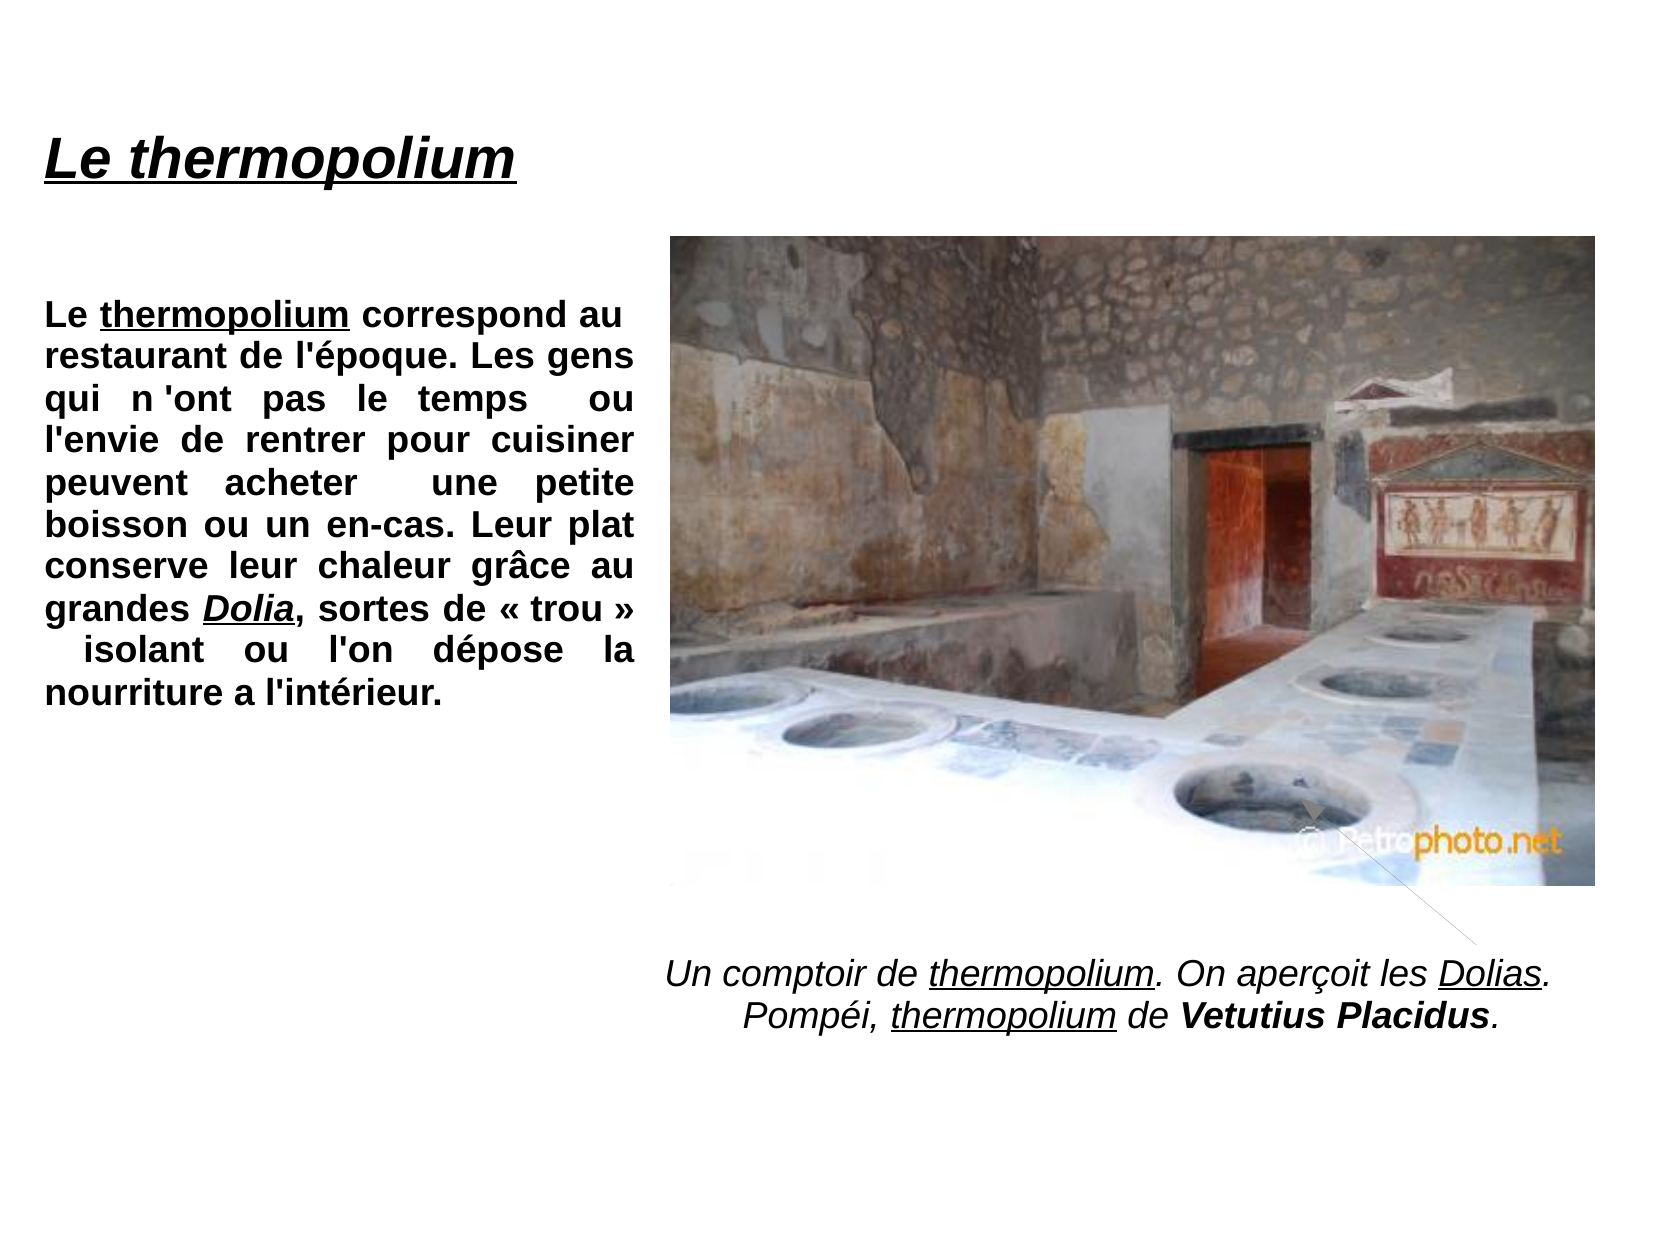

Le thermopolium
Le thermopolium correspond au restaurant de l'époque. Les gens qui n 'ont pas le temps ou l'envie de rentrer pour cuisiner peuvent acheter une petite boisson ou un en-cas. Leur plat conserve leur chaleur grâce au grandes Dolia, sortes de « trou » isolant ou l'on dépose la nourriture a l'intérieur.
Un comptoir de thermopolium. On aperçoit les Dolias.
Pompéi, thermopolium de Vetutius Placidus.